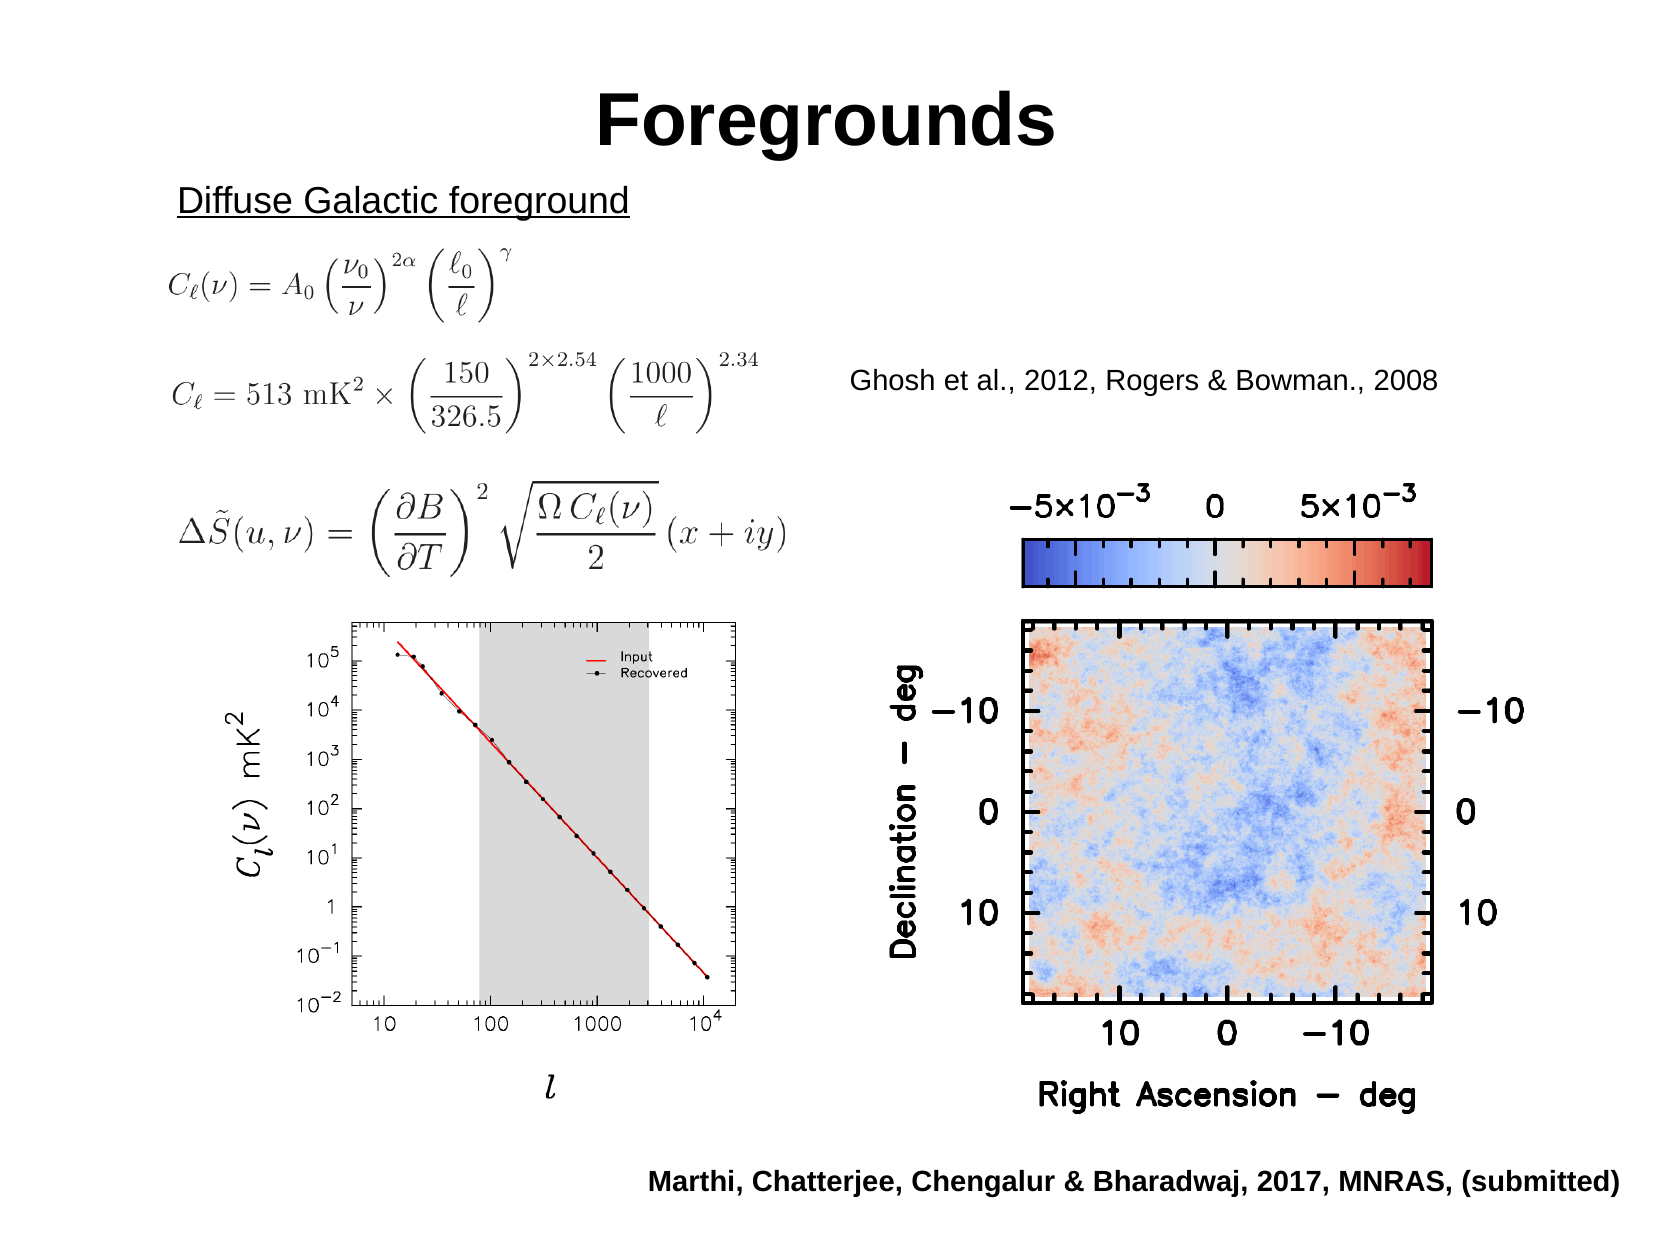

# Foregrounds
Diffuse Galactic foreground
Ghosh et al., 2012, Rogers & Bowman., 2008
Marthi, Chatterjee, Chengalur & Bharadwaj, 2017, MNRAS, (submitted)